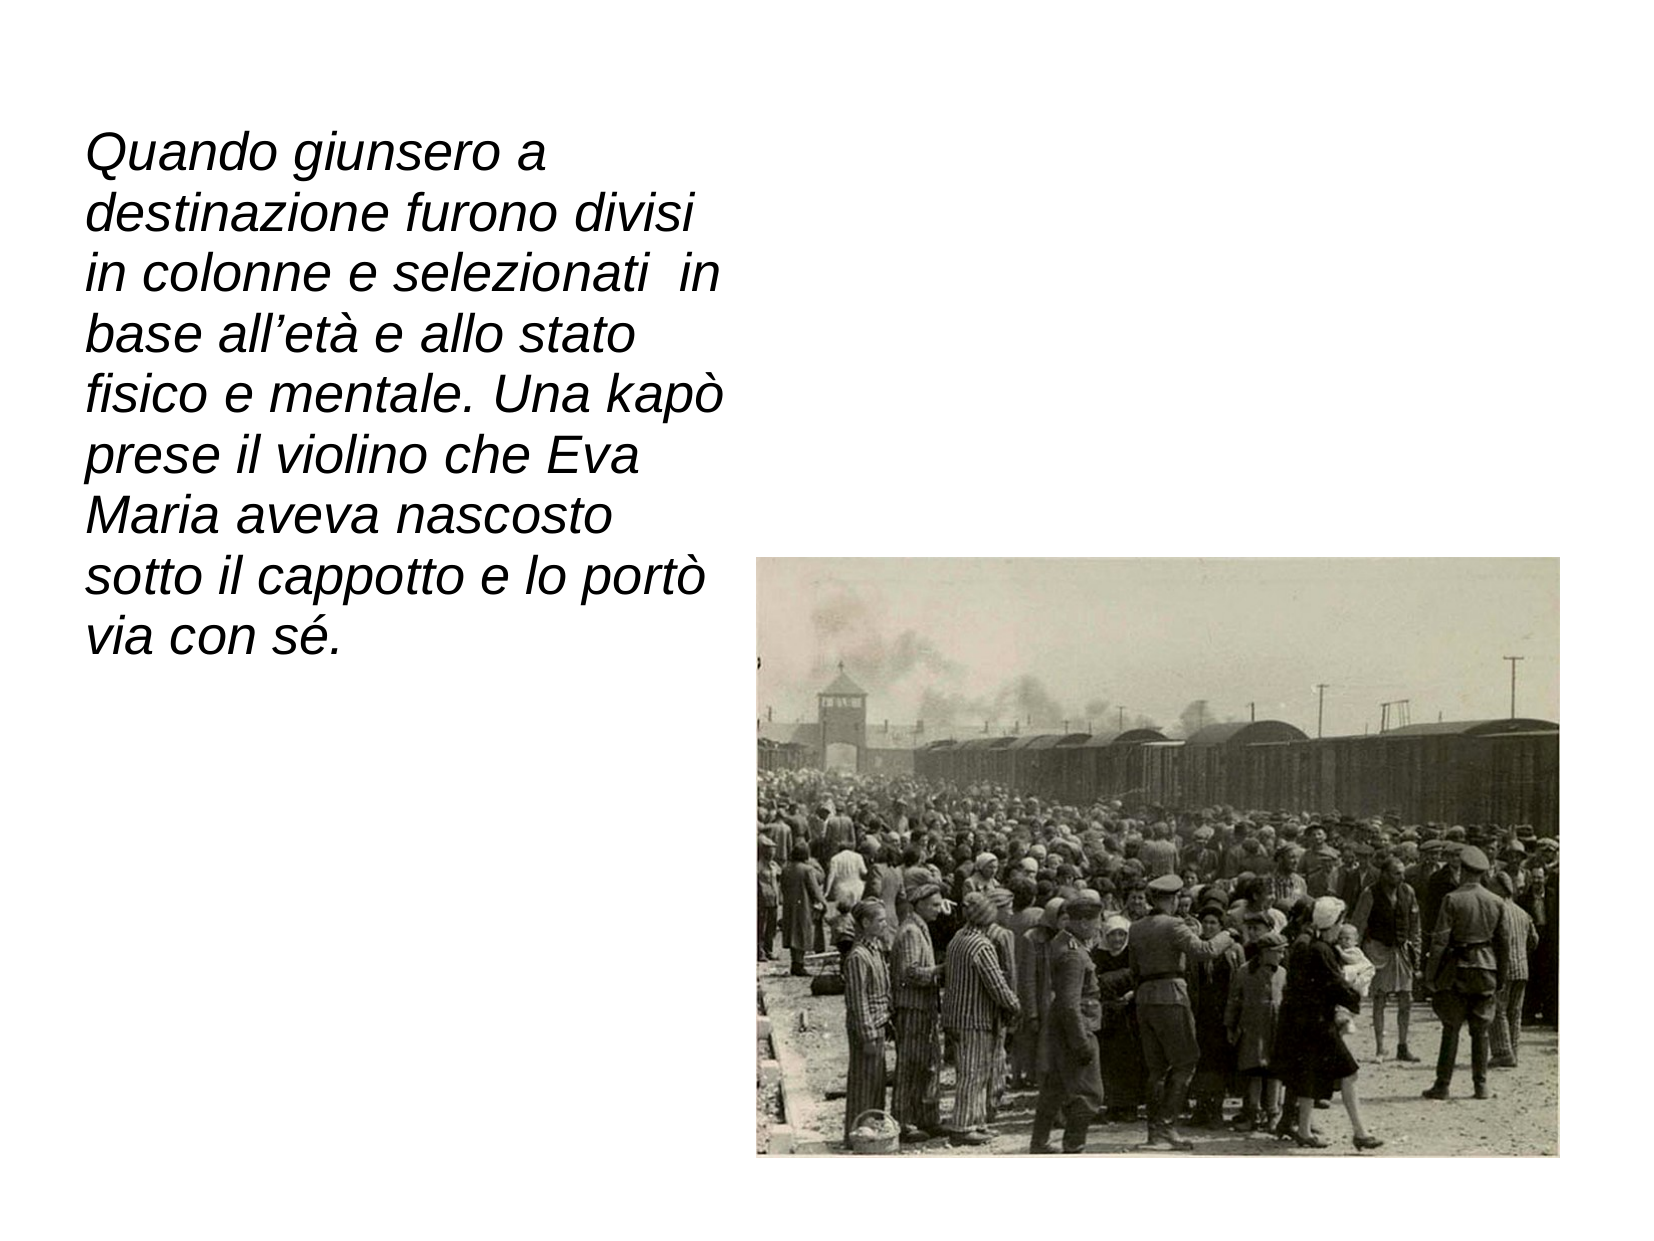

Quando giunsero a destinazione furono divisi in colonne e selezionati in base all’età e allo stato fisico e mentale. Una kapò prese il violino che Eva Maria aveva nascosto sotto il cappotto e lo portò via con sé.